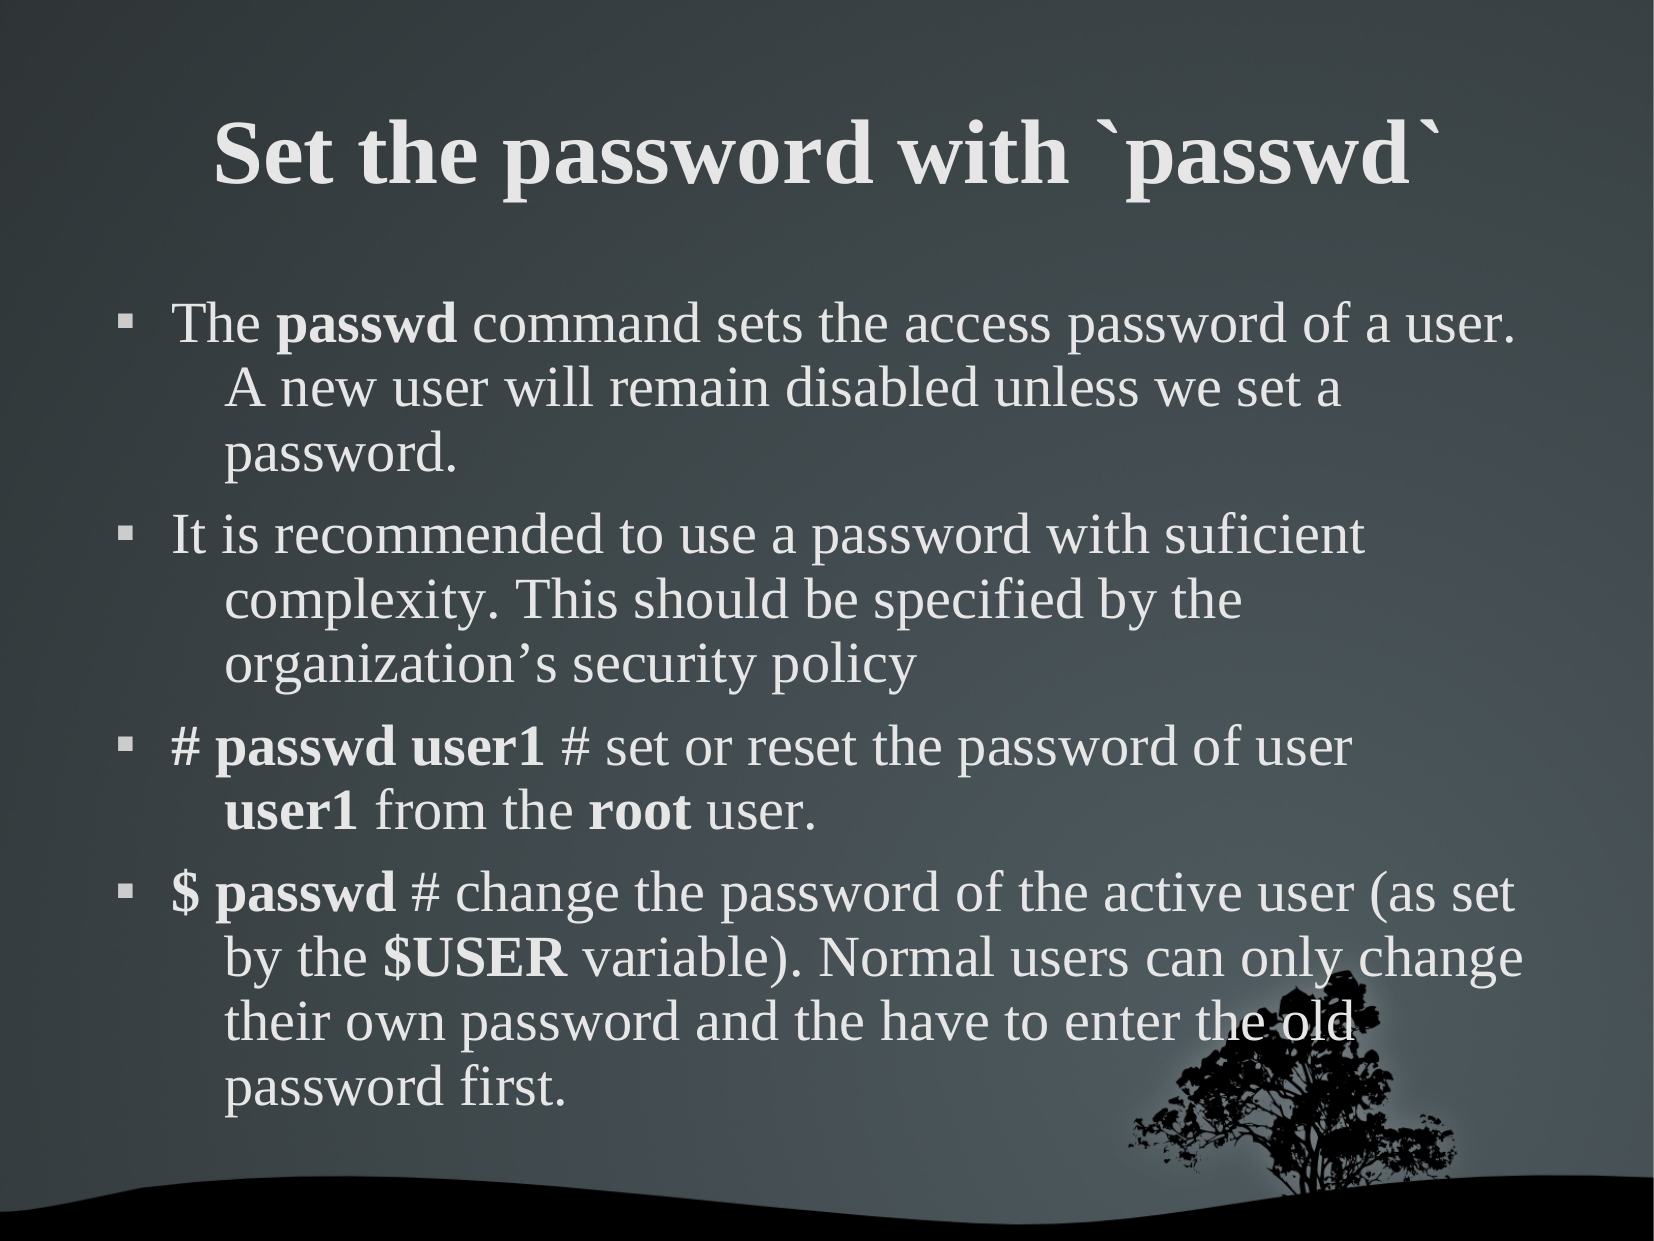

# Set the password with `passwd`
The passwd command sets the access password of a user. A new user will remain disabled unless we set a password.
It is recommended to use a password with suficient complexity. This should be specified by the organization’s security policy
# passwd user1 # set or reset the password of user 		user1 from the root user.
$ passwd # change the password of the active user (as set by the $USER variable). Normal users can only change their own password and the have to enter the old password first.